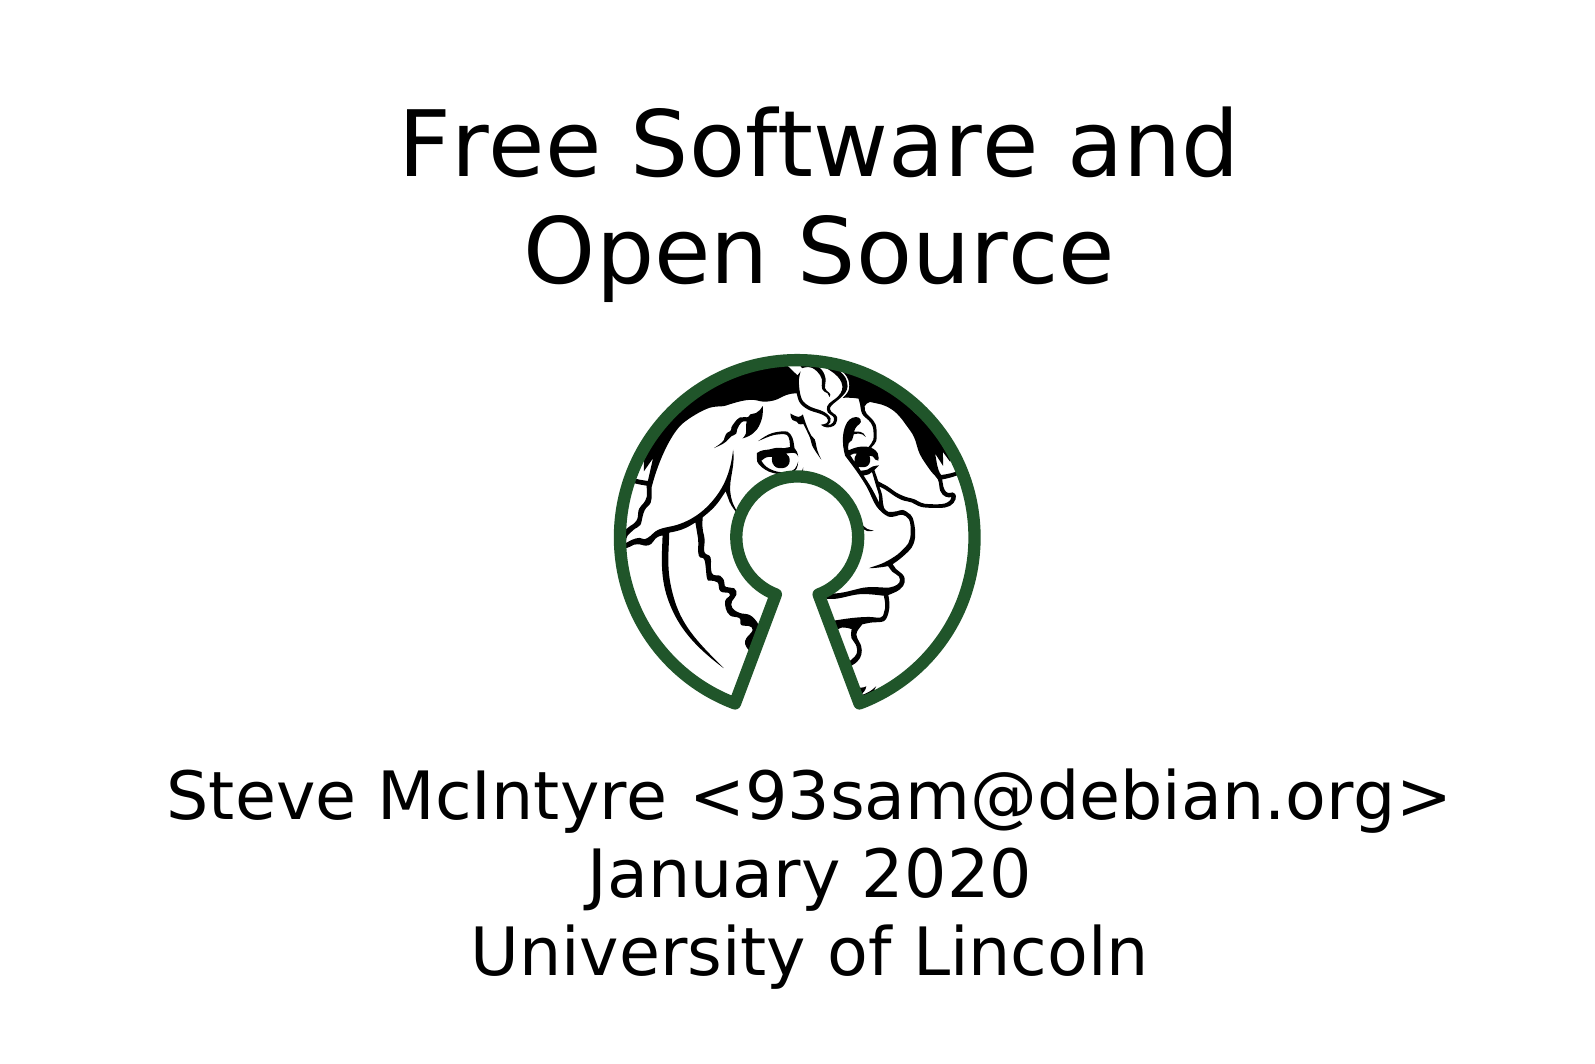

# Free Software and Open Source
Steve McIntyre <93sam@debian.org>
January 2020
University of Lincoln
1